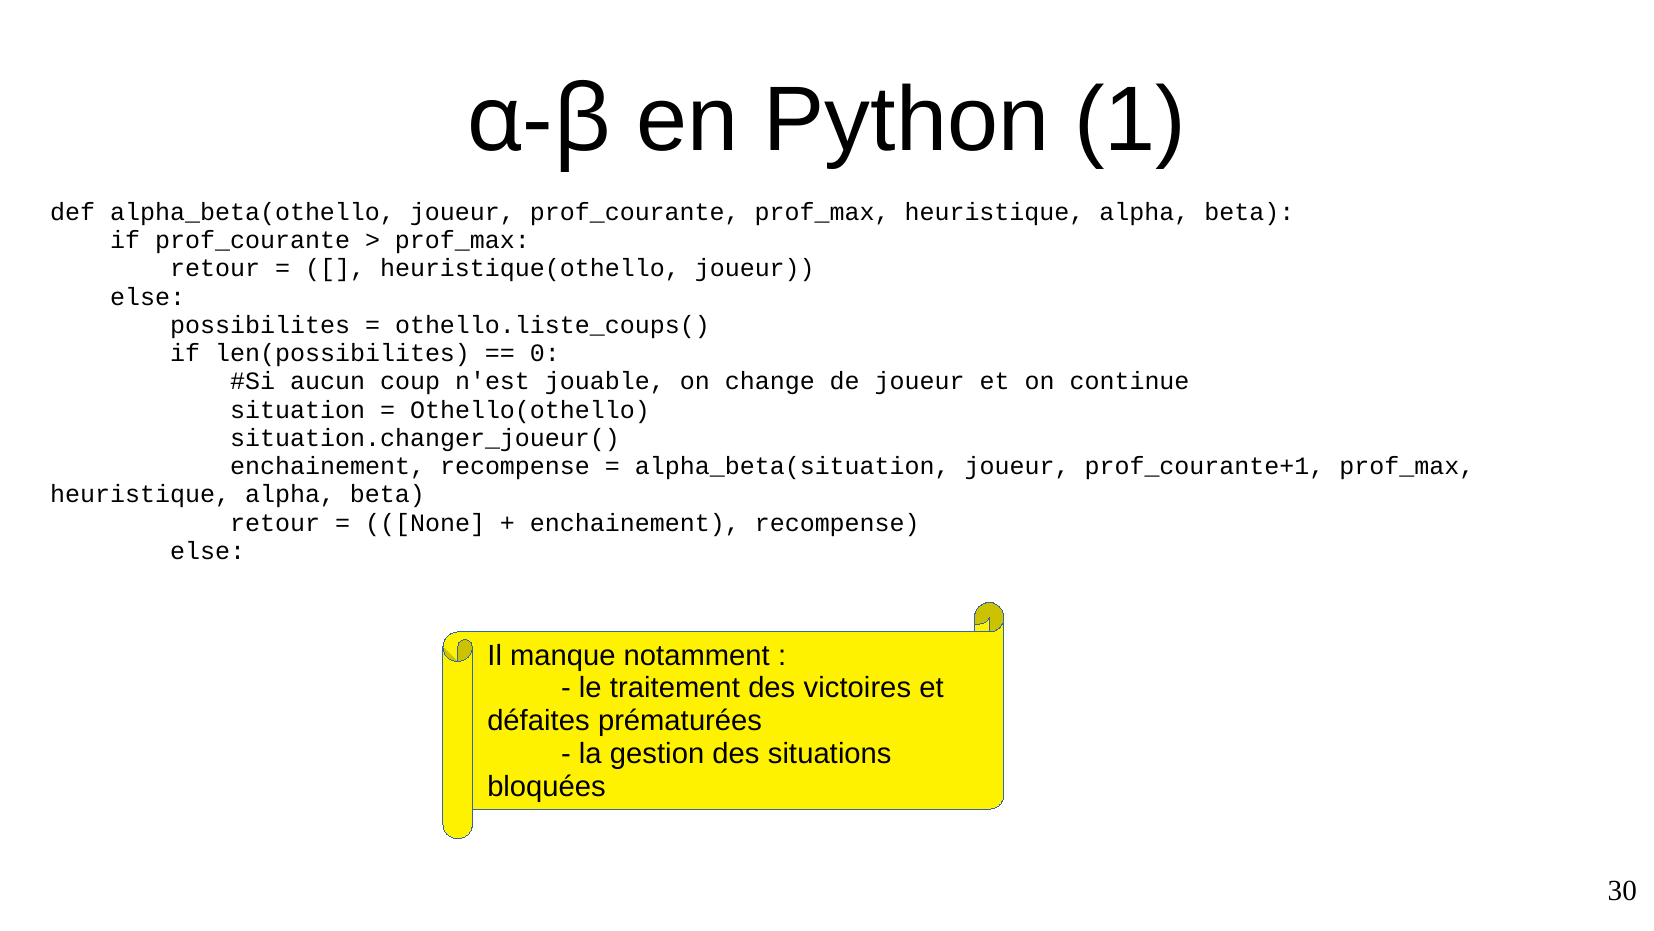

# α-β en Python (1)
def alpha_beta(othello, joueur, prof_courante, prof_max, heuristique, alpha, beta):
 if prof_courante > prof_max:
 retour = ([], heuristique(othello, joueur))
 else:
 possibilites = othello.liste_coups()
 if len(possibilites) == 0:
 #Si aucun coup n'est jouable, on change de joueur et on continue
 situation = Othello(othello)
 situation.changer_joueur()
 enchainement, recompense = alpha_beta(situation, joueur, prof_courante+1, prof_max, heuristique, alpha, beta)
 retour = (([None] + enchainement), recompense)
 else:
Il manque notamment :
	- le traitement des victoires et défaites prématurées
	- la gestion des situations bloquées
30